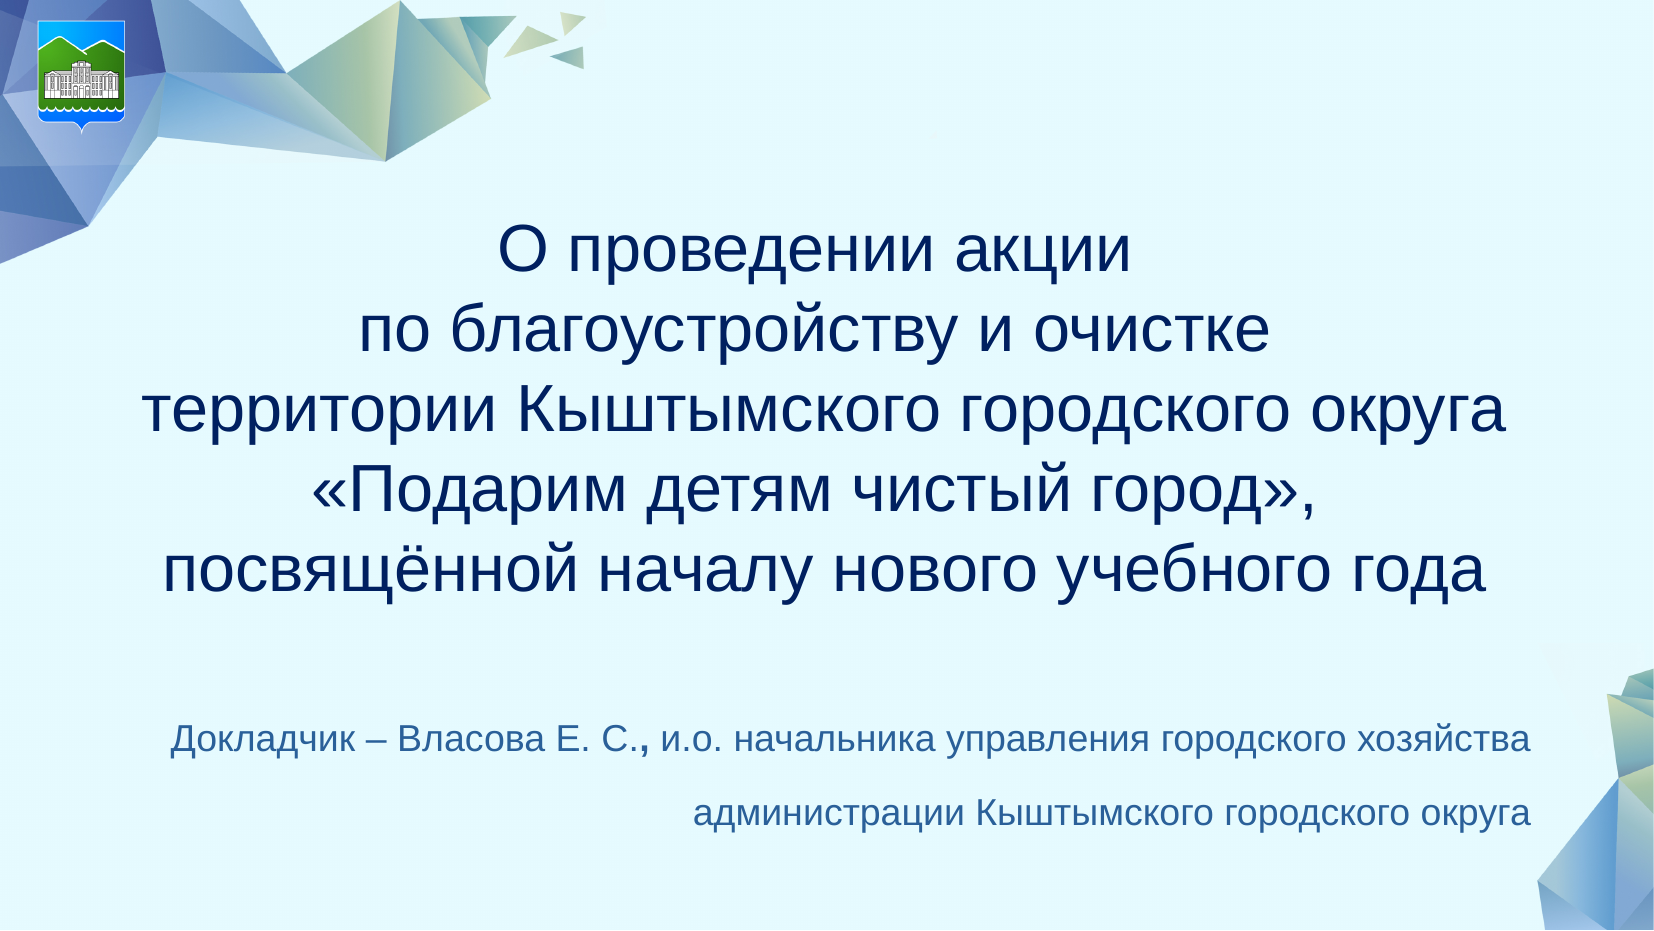

# О проведении акции
по благоустройству и очистке
территории Кыштымского городского округа «Подарим детям чистый город»,
посвящённой началу нового учебного года
 Докладчик – Власова Е. С., и.о. начальника управления городского хозяйства
администрации Кыштымского городского округа